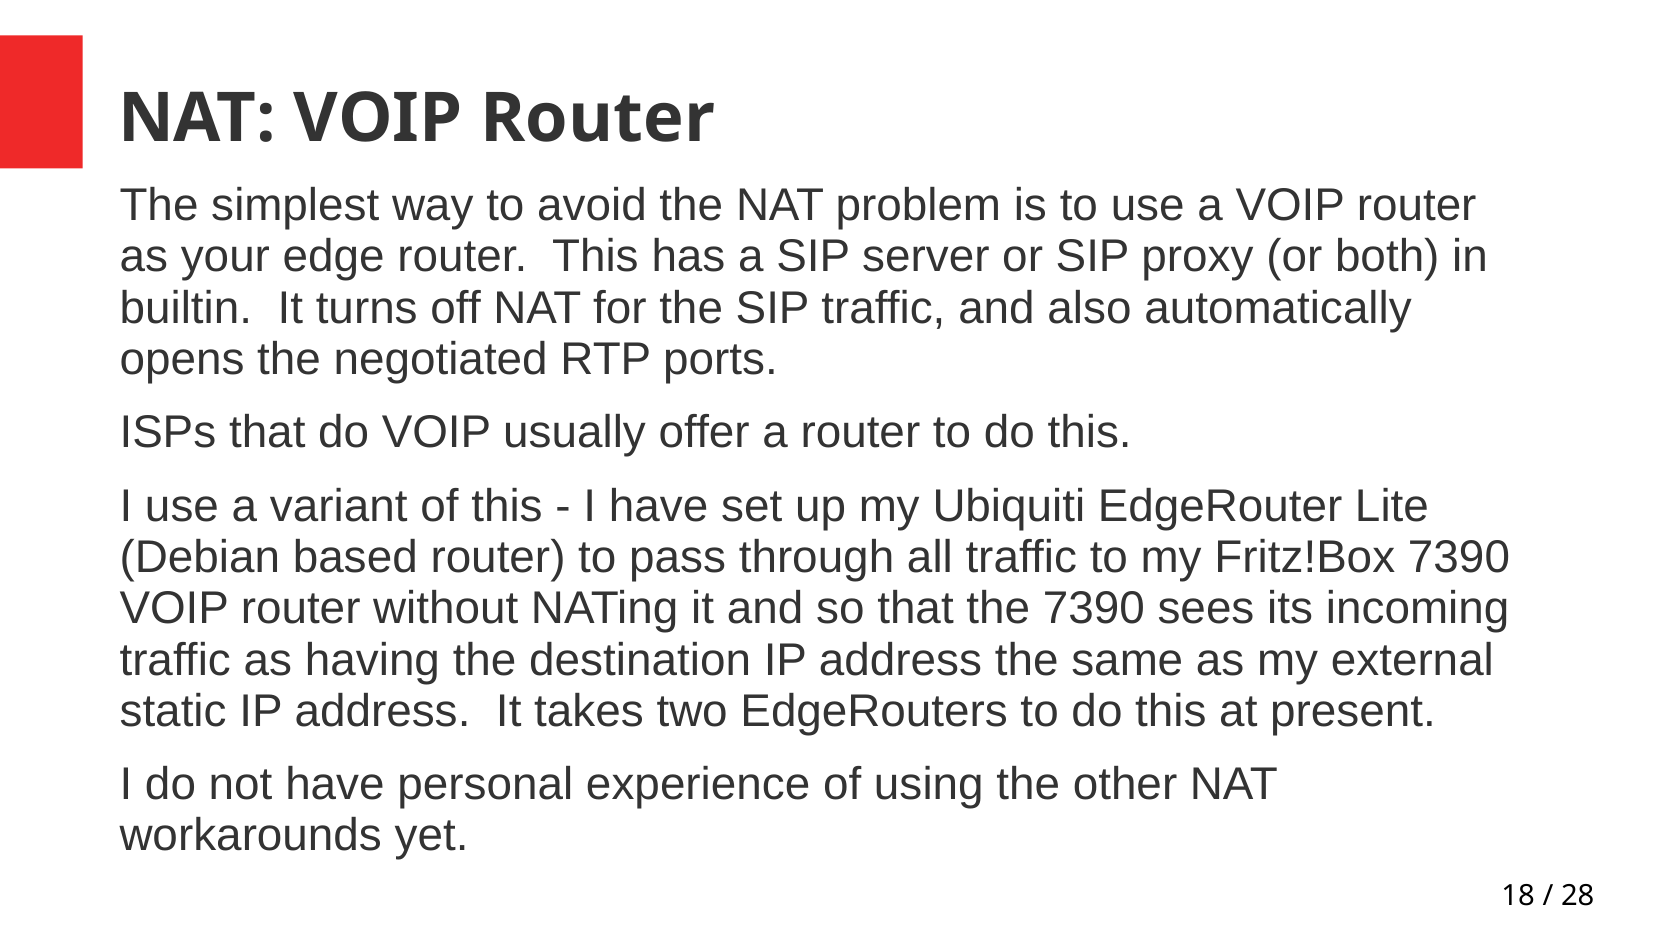

# NAT: VOIP Router
The simplest way to avoid the NAT problem is to use a VOIP router as your edge router. This has a SIP server or SIP proxy (or both) in builtin. It turns off NAT for the SIP traffic, and also automatically opens the negotiated RTP ports.
ISPs that do VOIP usually offer a router to do this.
I use a variant of this - I have set up my Ubiquiti EdgeRouter Lite (Debian based router) to pass through all traffic to my Fritz!Box 7390 VOIP router without NATing it and so that the 7390 sees its incoming traffic as having the destination IP address the same as my external static IP address. It takes two EdgeRouters to do this at present.
I do not have personal experience of using the other NAT workarounds yet.
18